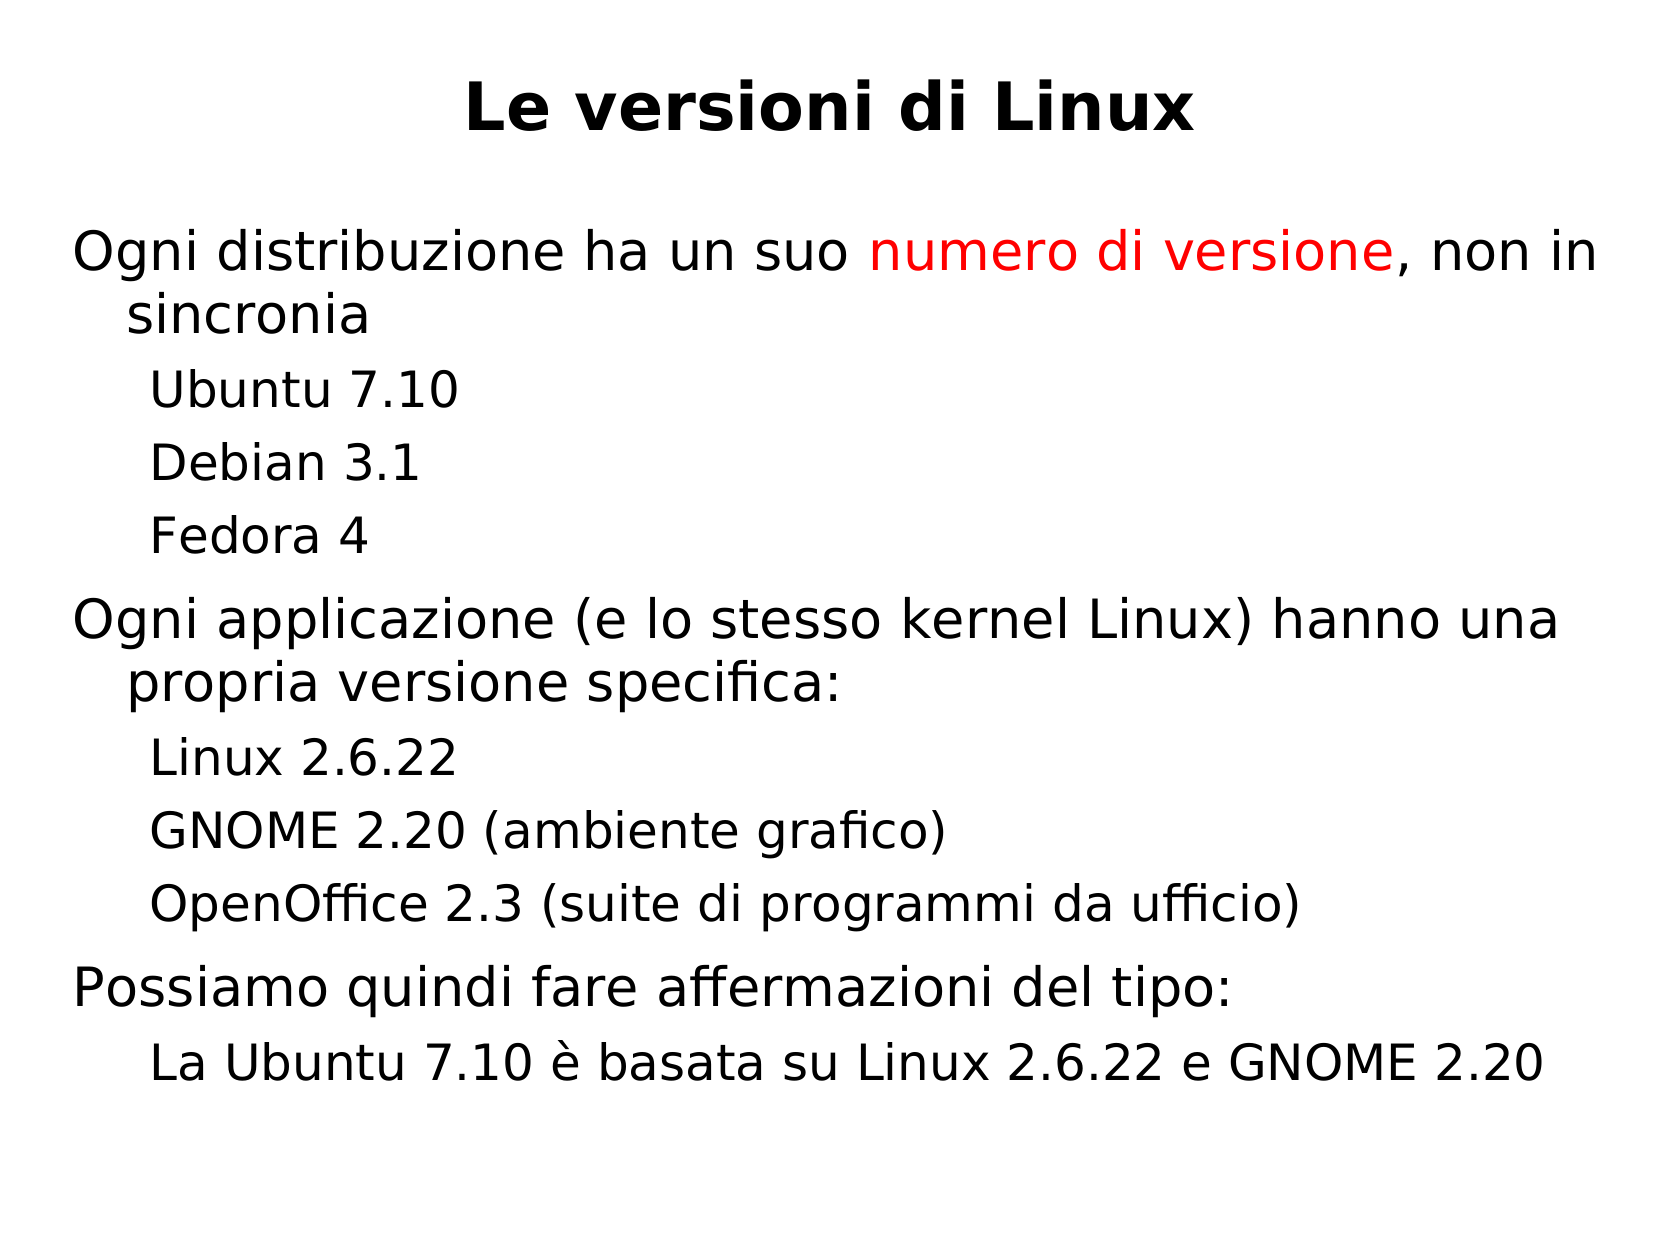

# Le versioni di Linux
Ogni distribuzione ha un suo numero di versione, non in sincronia
Ubuntu 7.10
Debian 3.1
Fedora 4
Ogni applicazione (e lo stesso kernel Linux) hanno una propria versione specifica:
Linux 2.6.22
GNOME 2.20 (ambiente grafico)
OpenOffice 2.3 (suite di programmi da ufficio)
Possiamo quindi fare affermazioni del tipo:
La Ubuntu 7.10 è basata su Linux 2.6.22 e GNOME 2.20